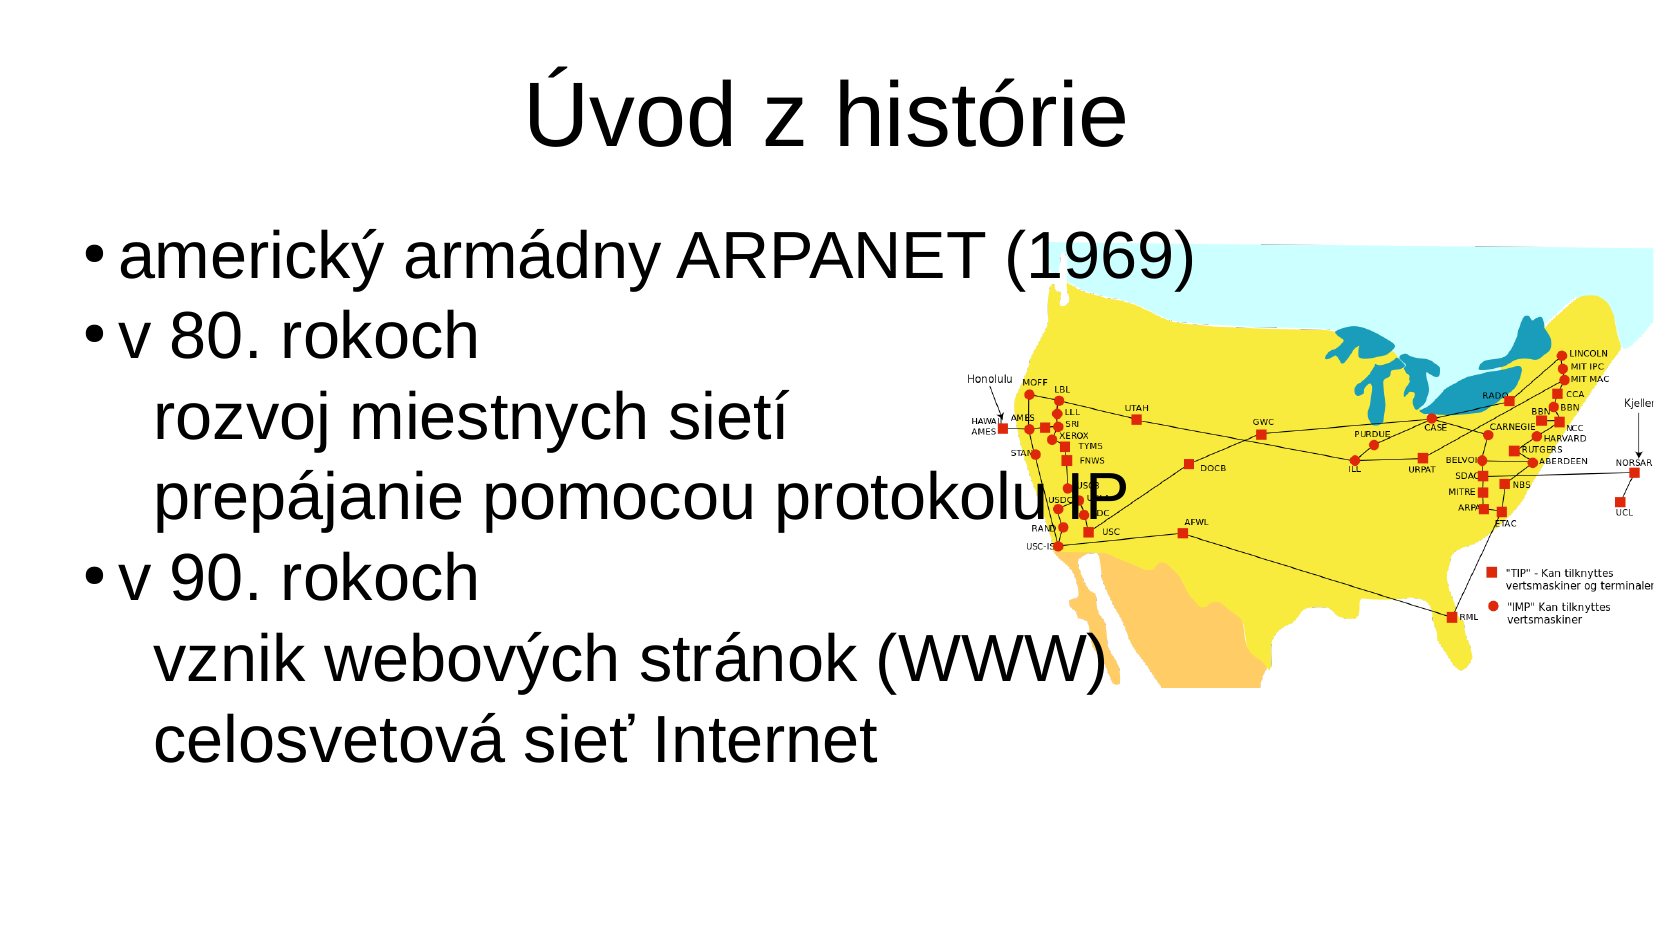

# Úvod z histórie
americký armádny ARPANET (1969)
v 80. rokoch
rozvoj miestnych sietí
prepájanie pomocou protokolu IP
v 90. rokoch
vznik webových stránok (WWW)
celosvetová sieť Internet